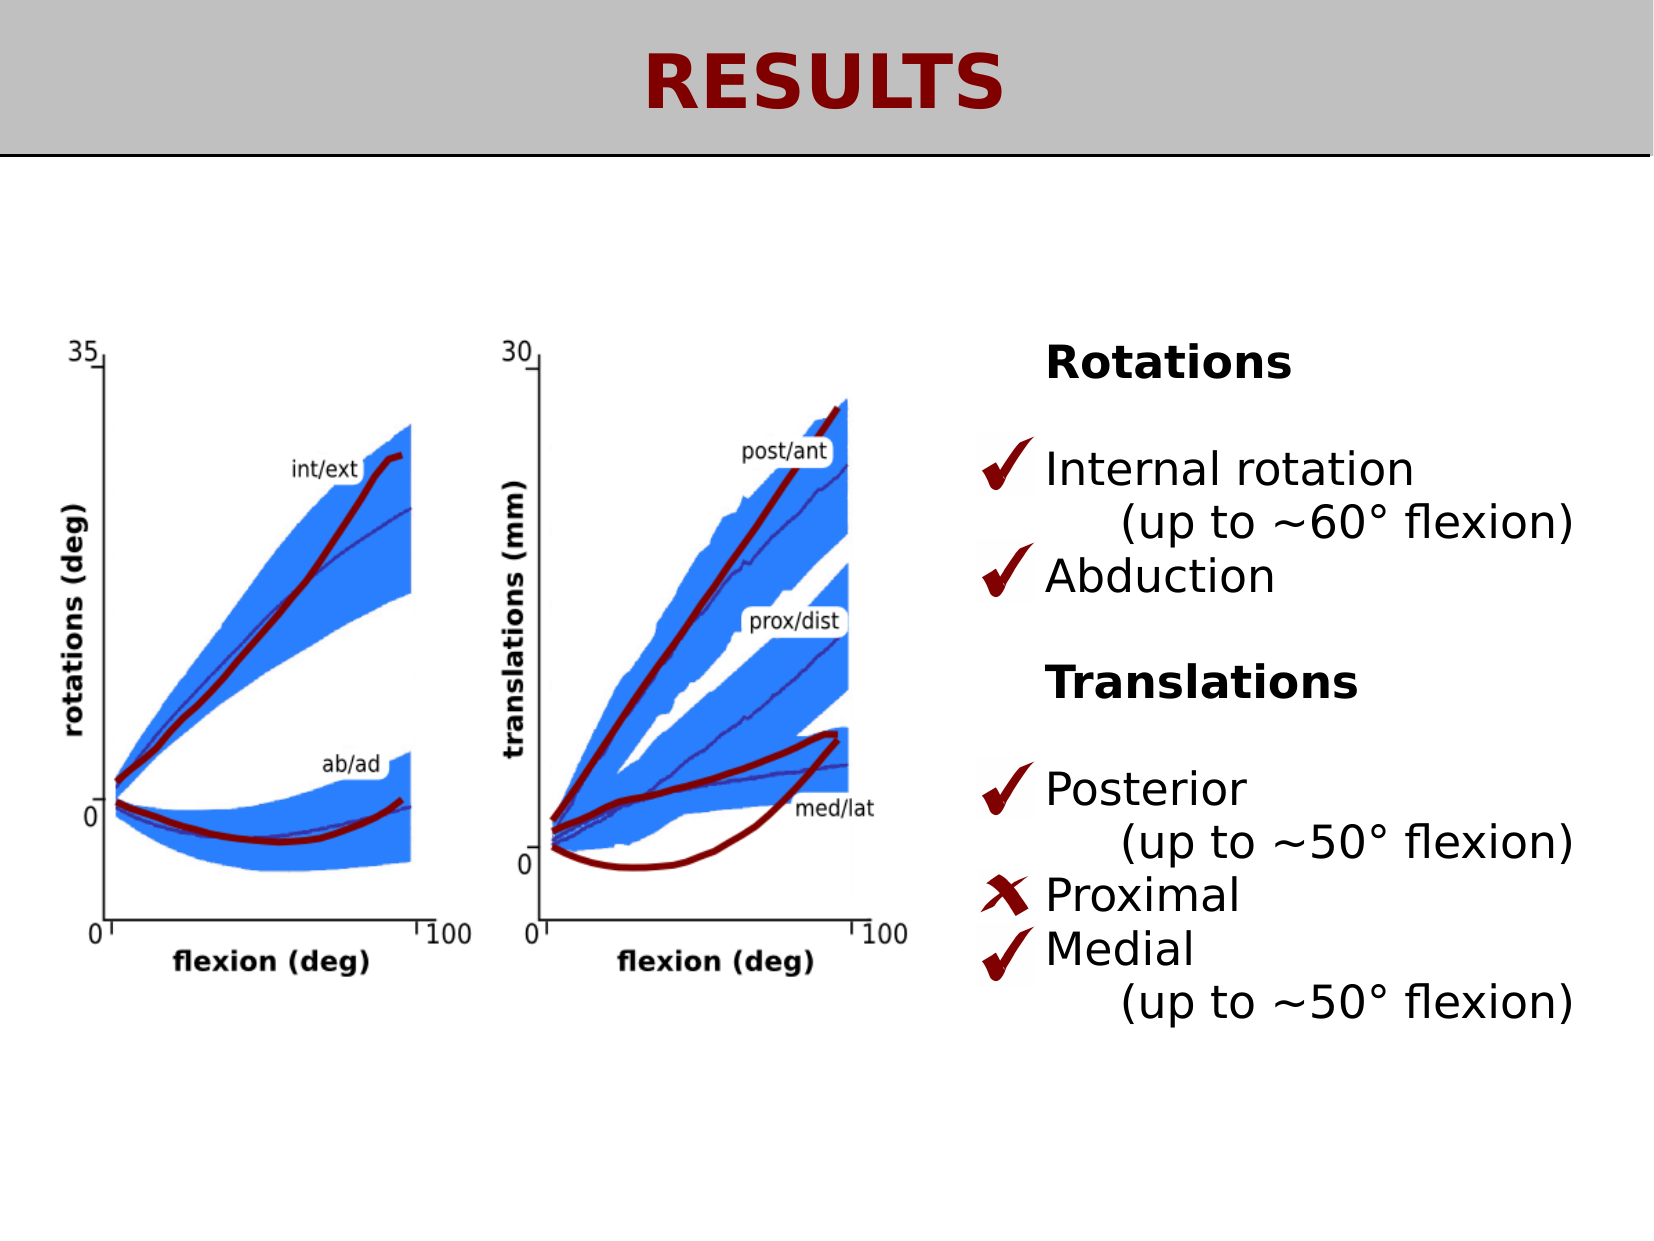

RESULTS
Rotations
Internal rotation
	(up to ~60° flexion)
Abduction
Translations
Posterior
	(up to ~50° flexion)
Proximal
Medial
	(up to ~50° flexion)